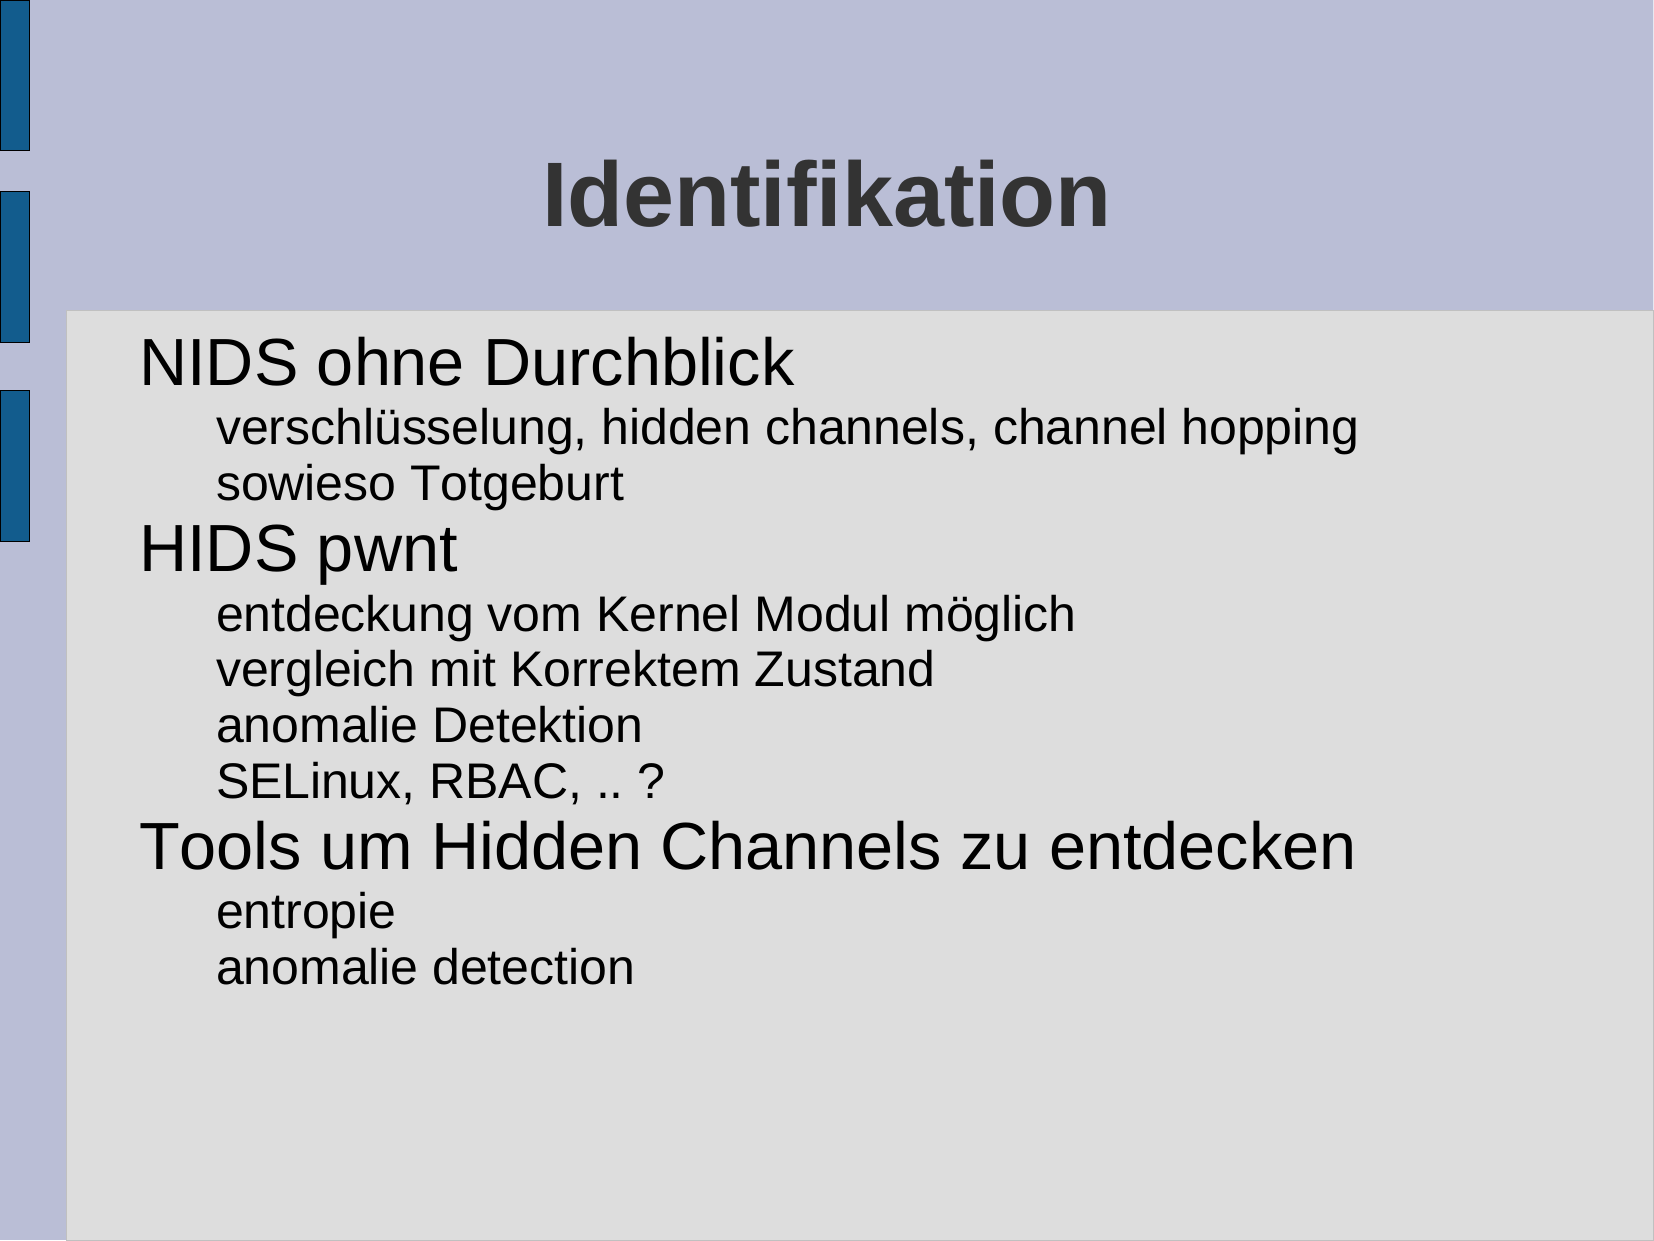

# Identifikation
NIDS ohne Durchblick
verschlüsselung, hidden channels, channel hopping
sowieso Totgeburt
HIDS pwnt
entdeckung vom Kernel Modul möglich
vergleich mit Korrektem Zustand
anomalie Detektion
SELinux, RBAC, .. ?
Tools um Hidden Channels zu entdecken
entropie
anomalie detection